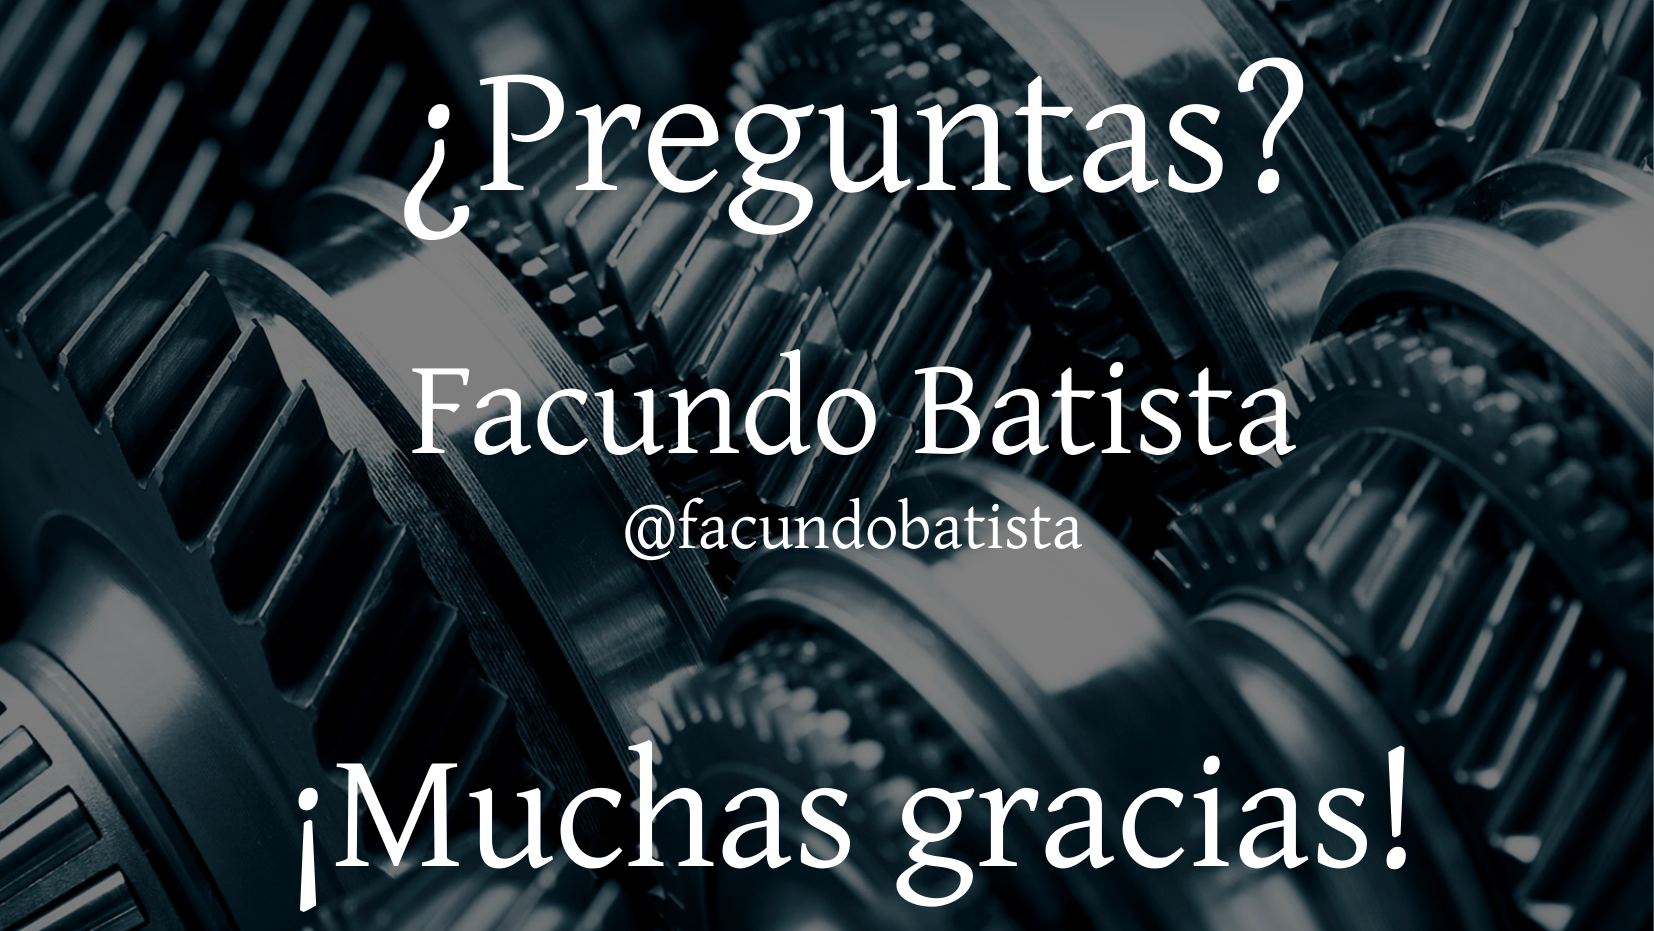

# ¿Preguntas? Facundo Batista @facundobatista ¡Muchas gracias!
32